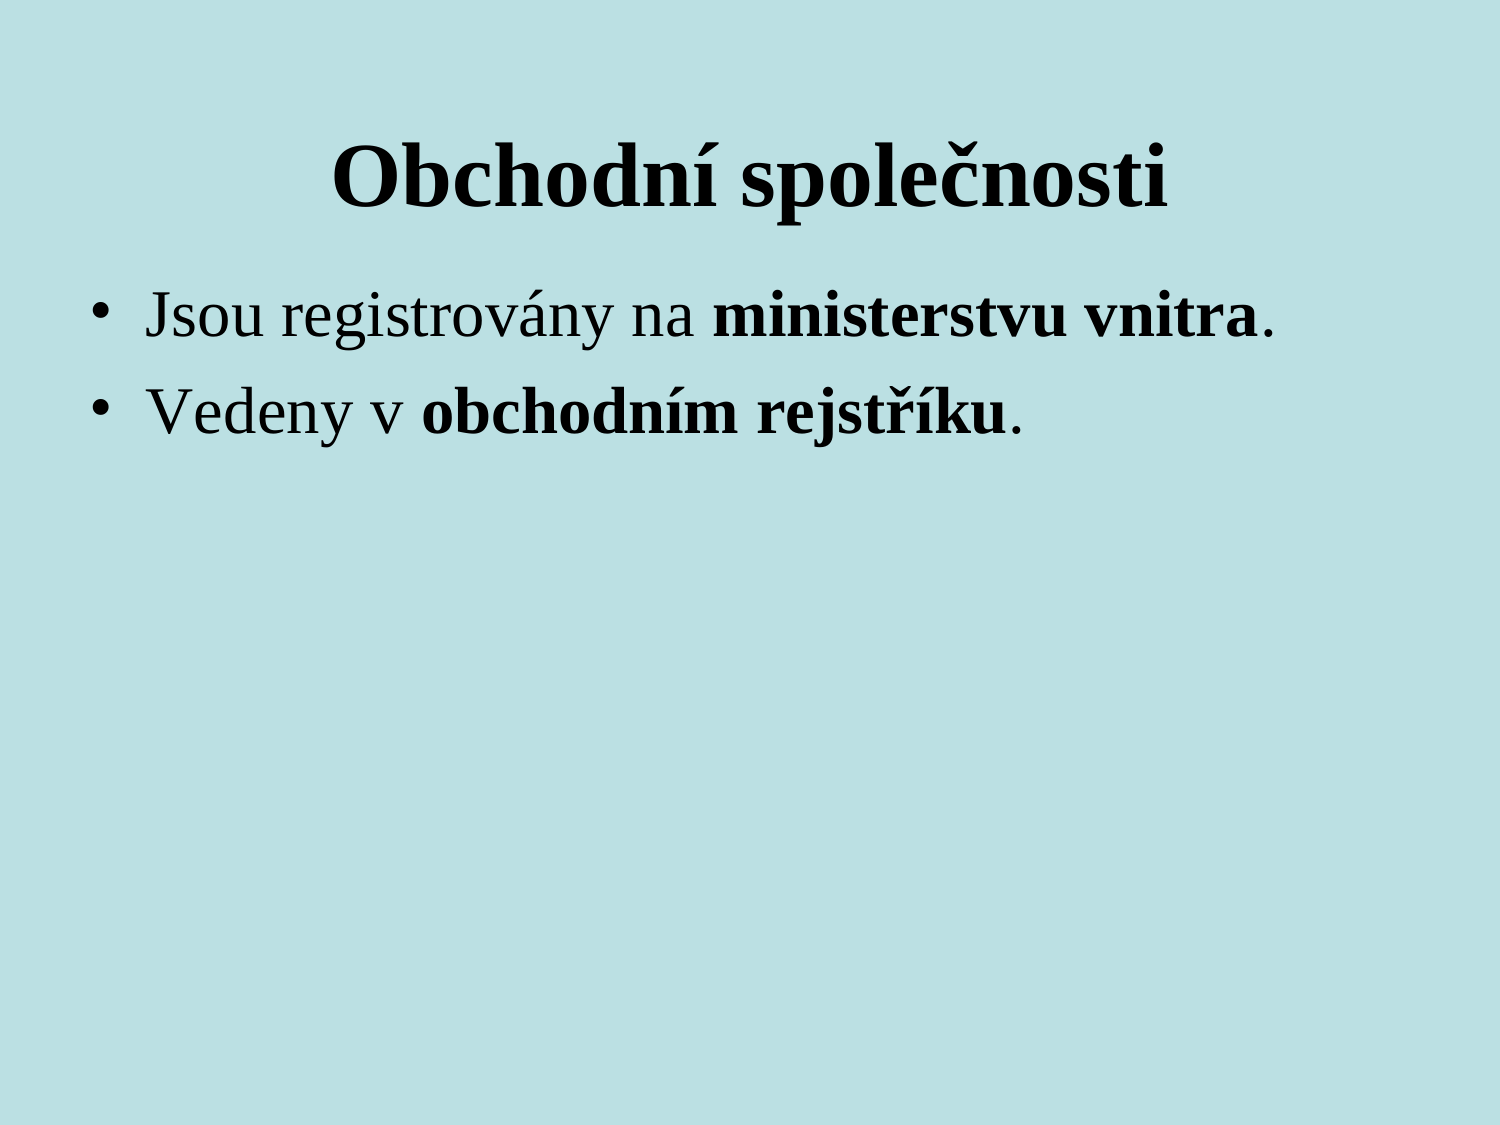

# Obchodní společnosti
Jsou registrovány na ministerstvu vnitra.
Vedeny v obchodním rejstříku.